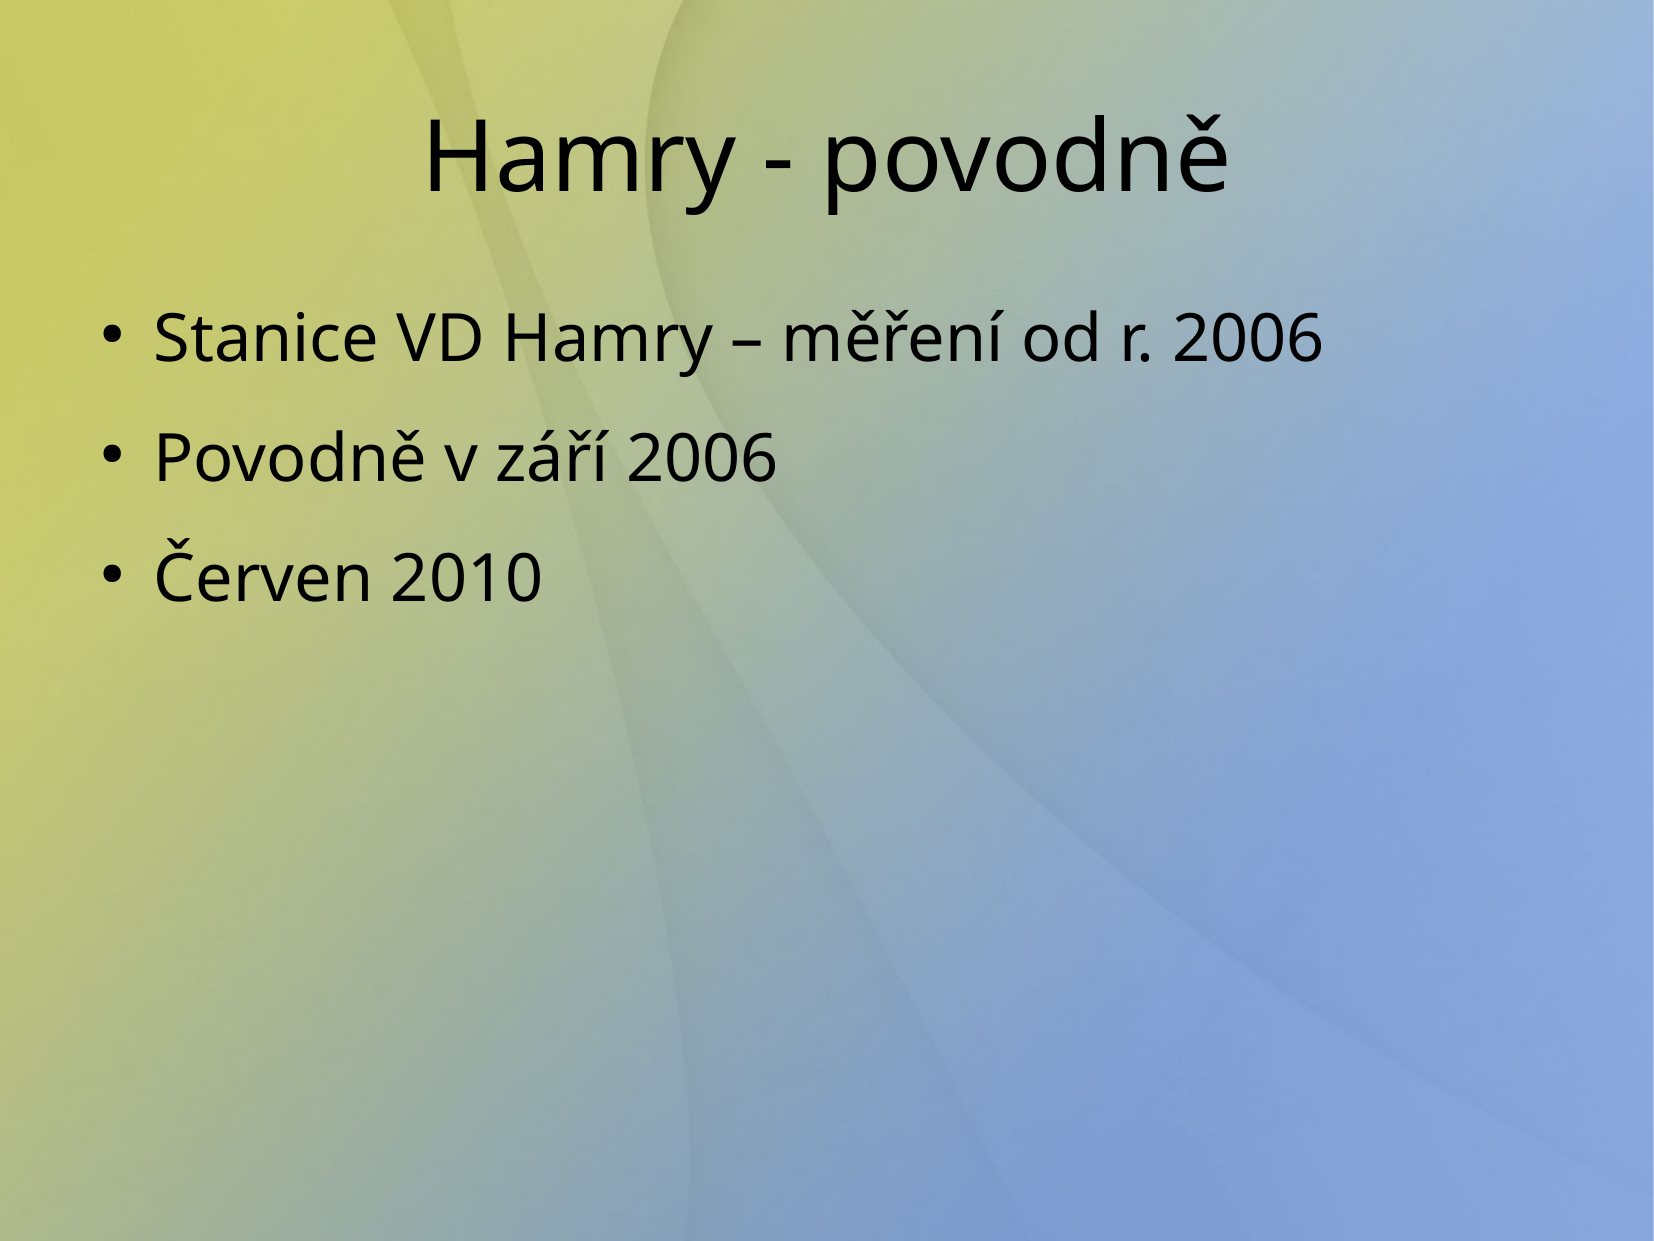

# Hamry - povodně
Stanice VD Hamry – měření od r. 2006
Povodně v září 2006
Červen 2010